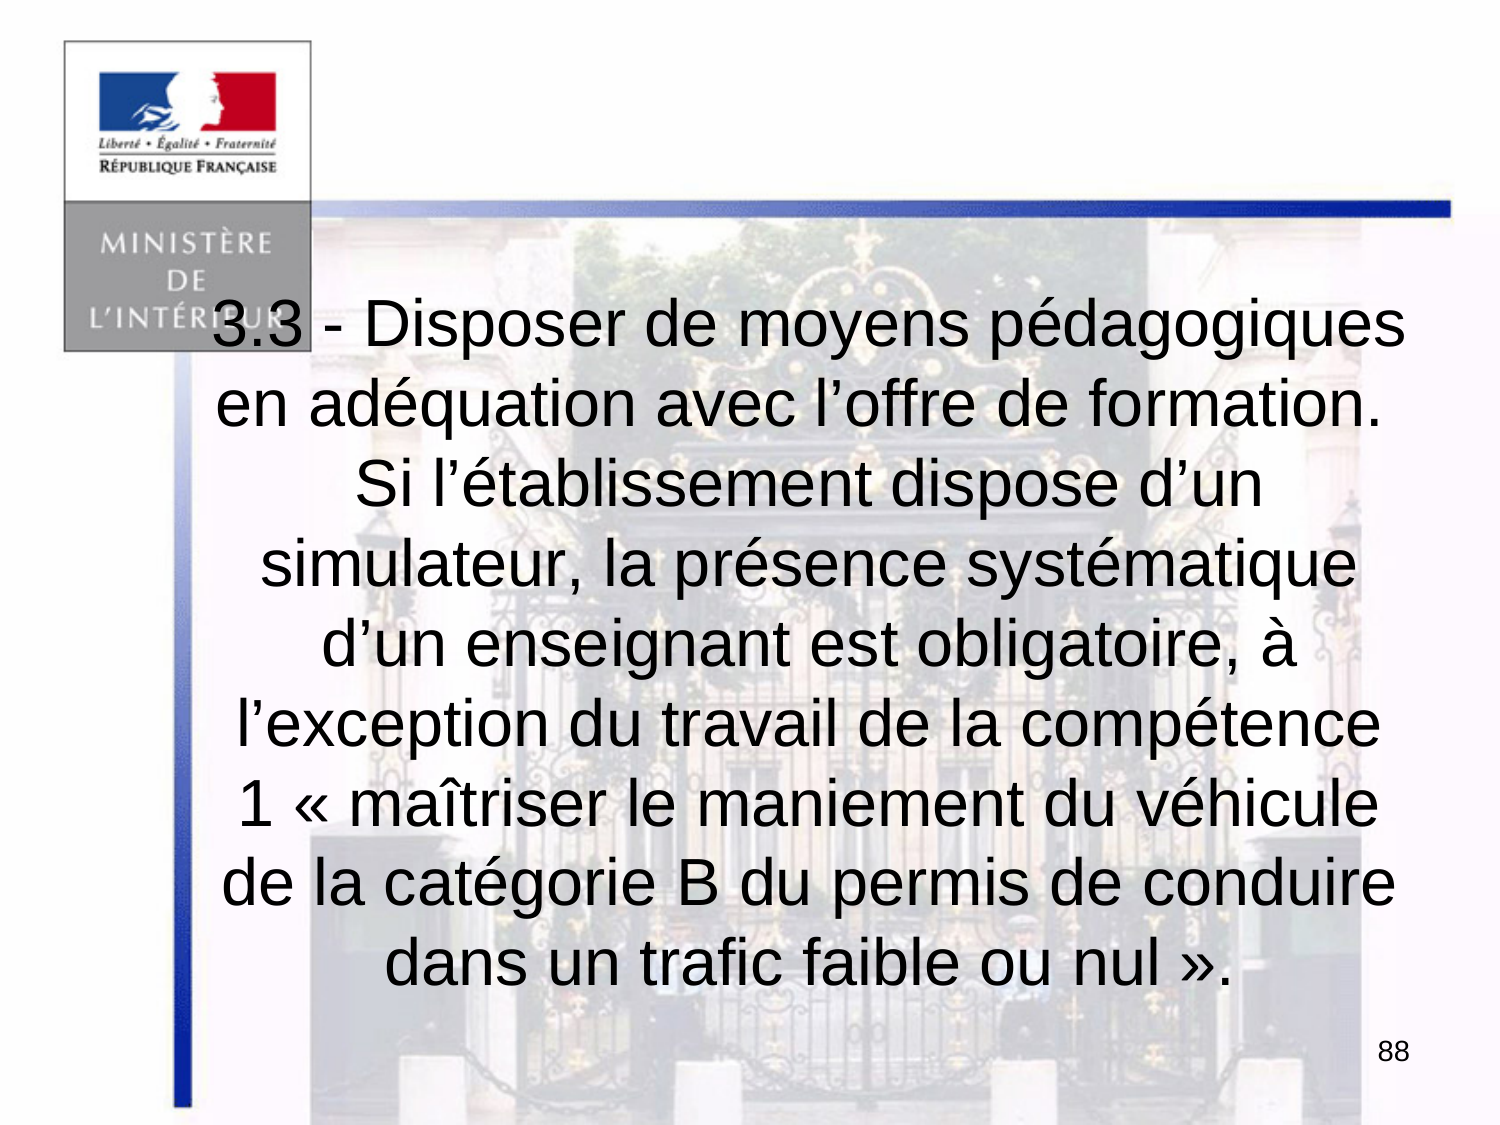

# 3.3 - Disposer de moyens pédagogiques en adéquation avec l’offre de formation. Si l’établissement dispose d’un simulateur, la présence systématique d’un enseignant est obligatoire, à l’exception du travail de la compétence 1 « maîtriser le maniement du véhicule de la catégorie B du permis de conduire dans un trafic faible ou nul ».